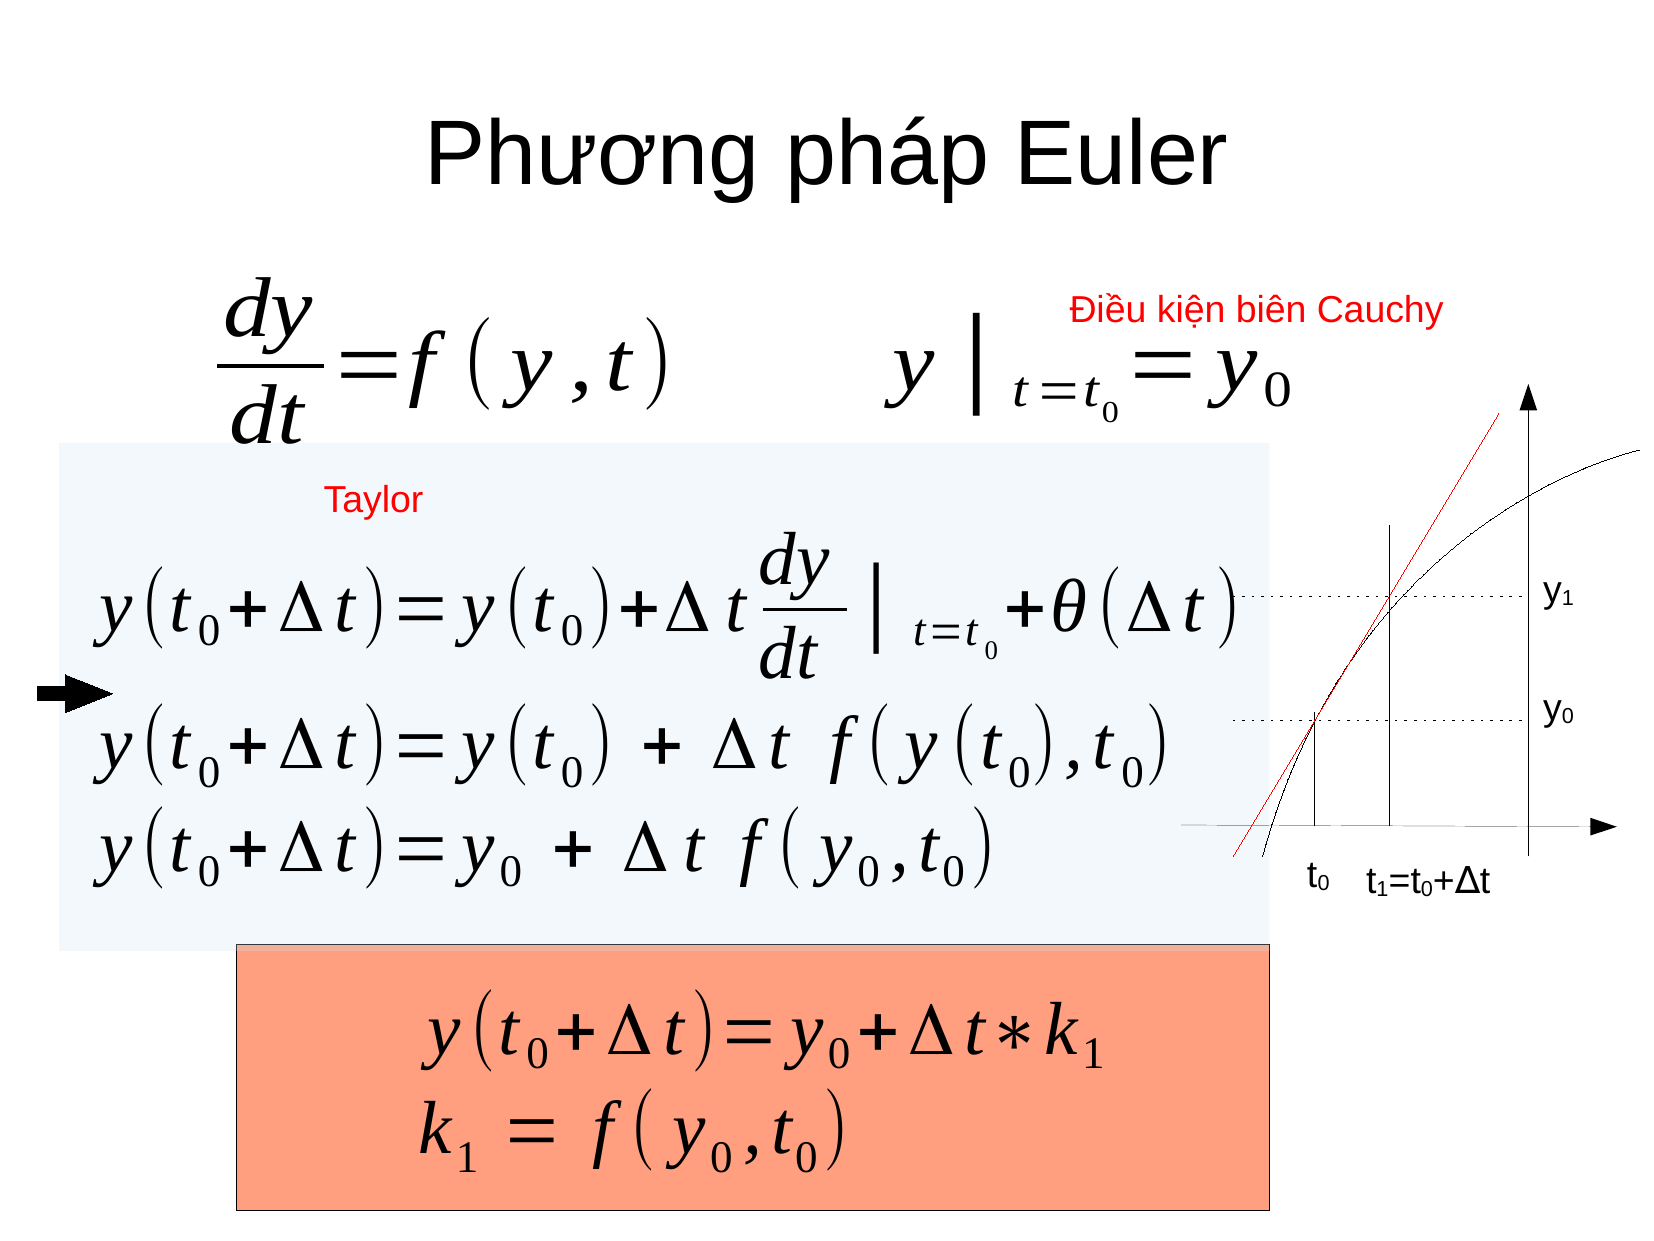

# Phương pháp Euler
Điều kiện biên Cauchy
y1
y0
t0
t1=t0+∆t
Taylor